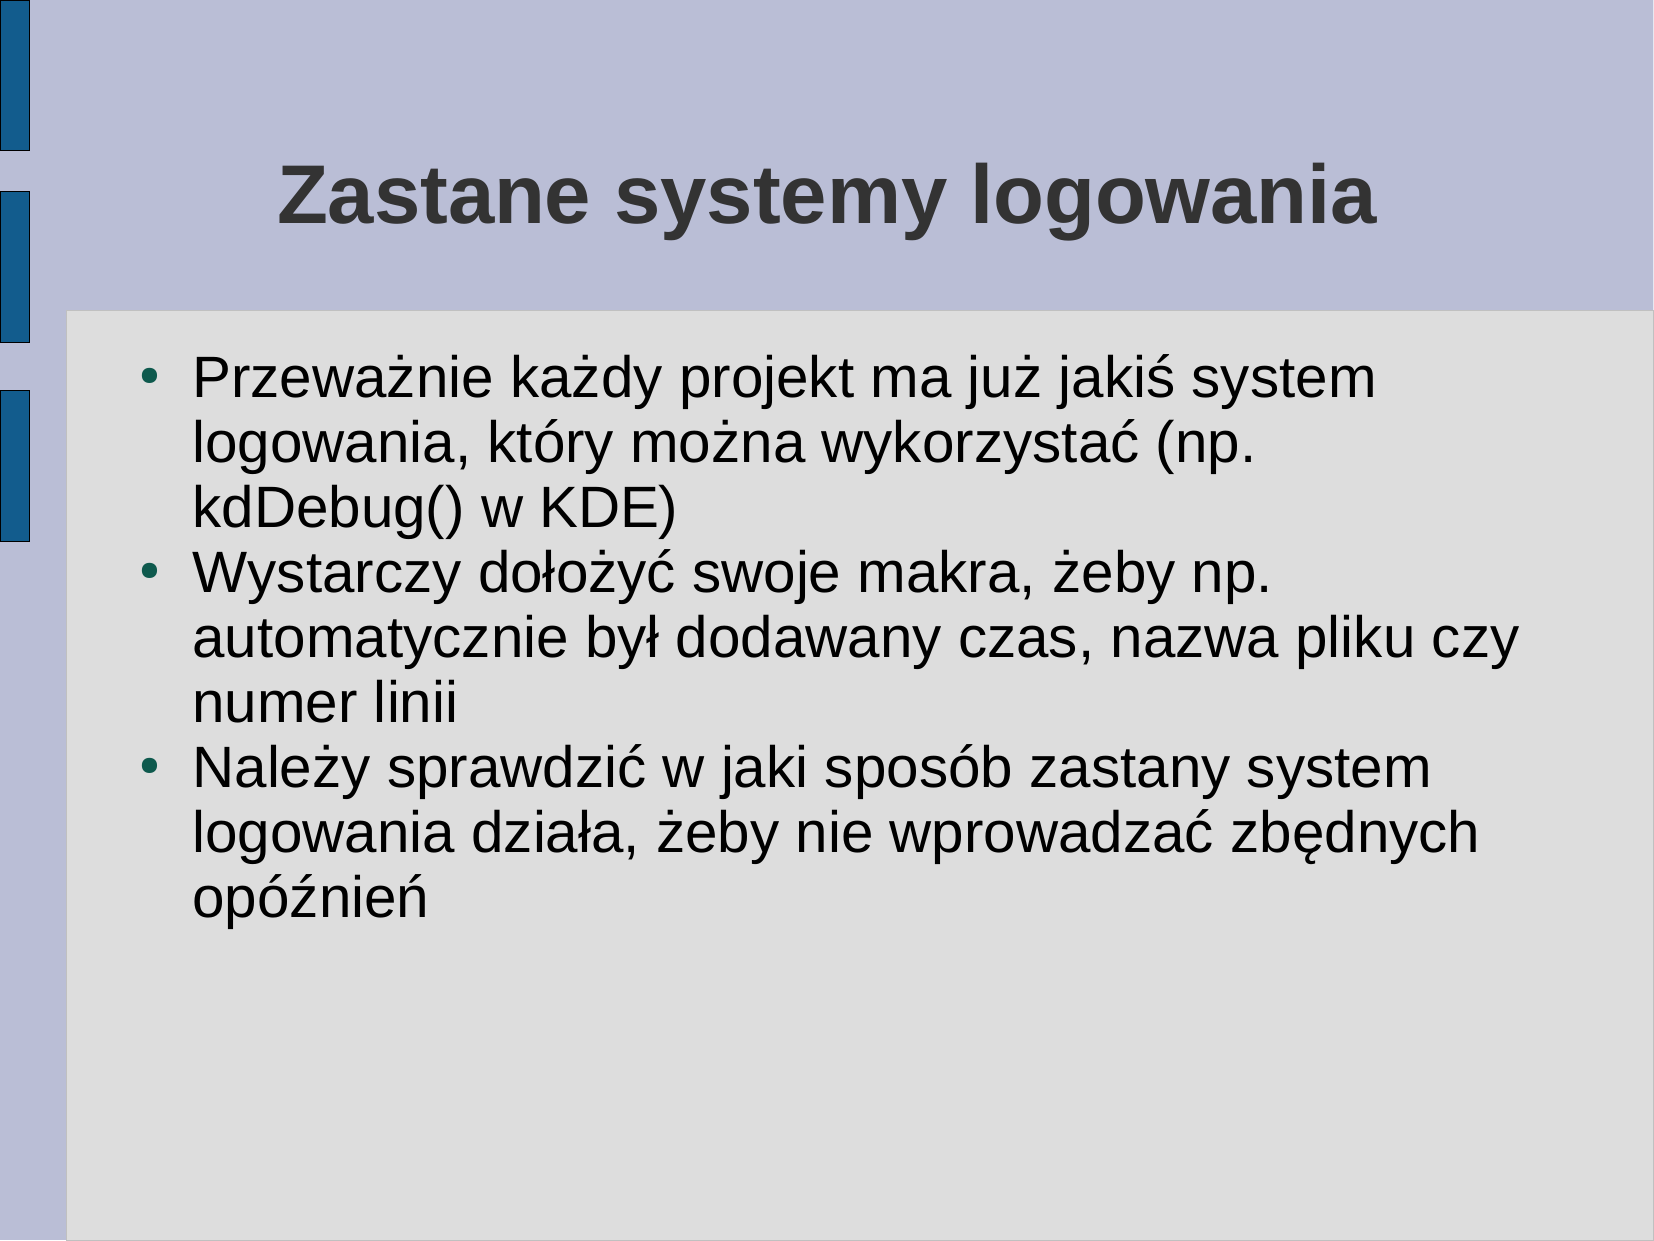

# Zastane systemy logowania
Przeważnie każdy projekt ma już jakiś system logowania, który można wykorzystać (np. kdDebug() w KDE)
Wystarczy dołożyć swoje makra, żeby np. automatycznie był dodawany czas, nazwa pliku czy numer linii
Należy sprawdzić w jaki sposób zastany system logowania działa, żeby nie wprowadzać zbędnych opóźnień